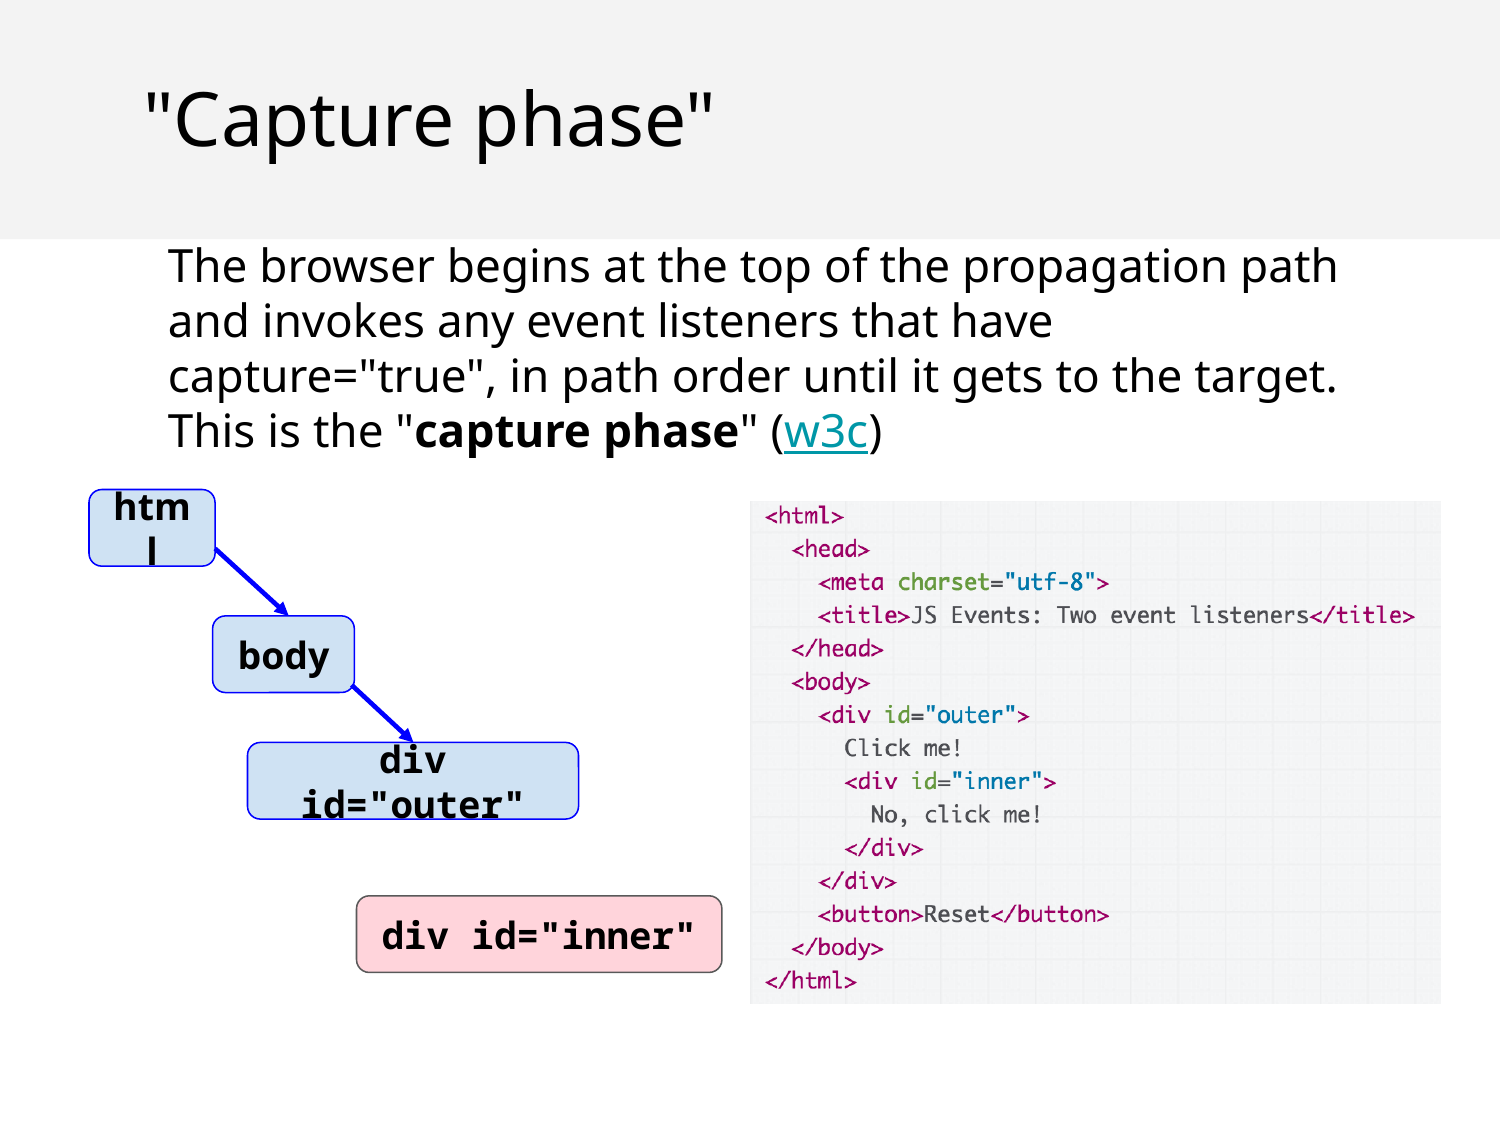

# "Capture phase"
The browser begins at the top of the propagation path and invokes any event listeners that have capture="true", in path order until it gets to the target. This is the "capture phase" (w3c)
html
body
div id="outer"
div id="inner"